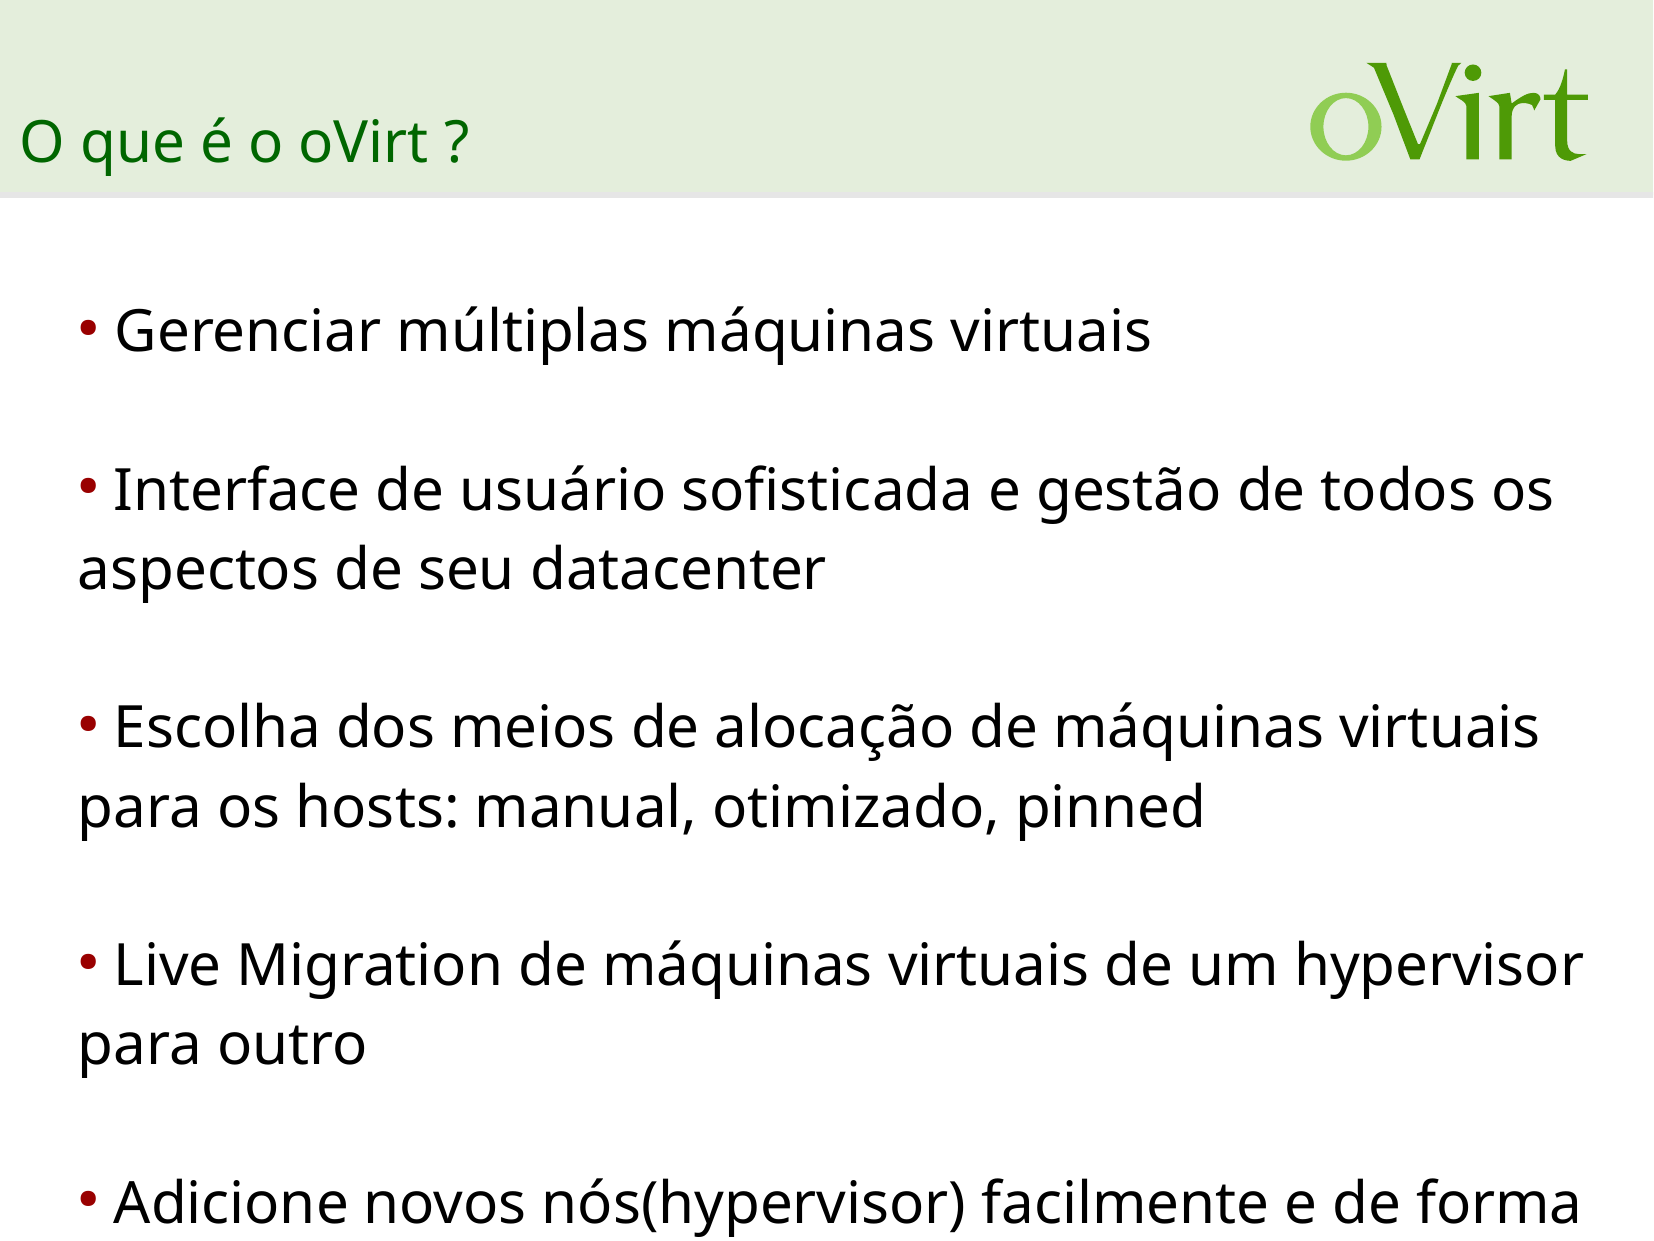

O que é o oVirt ?
 Gerenciar múltiplas máquinas virtuais
 Interface de usuário sofisticada e gestão de todos os aspectos de seu datacenter
 Escolha dos meios de alocação de máquinas virtuais para os hosts: manual, otimizado, pinned
 Live Migration de máquinas virtuais de um hypervisor para outro
 Adicione novos nós(hypervisor) facilmente e de forma centralizada